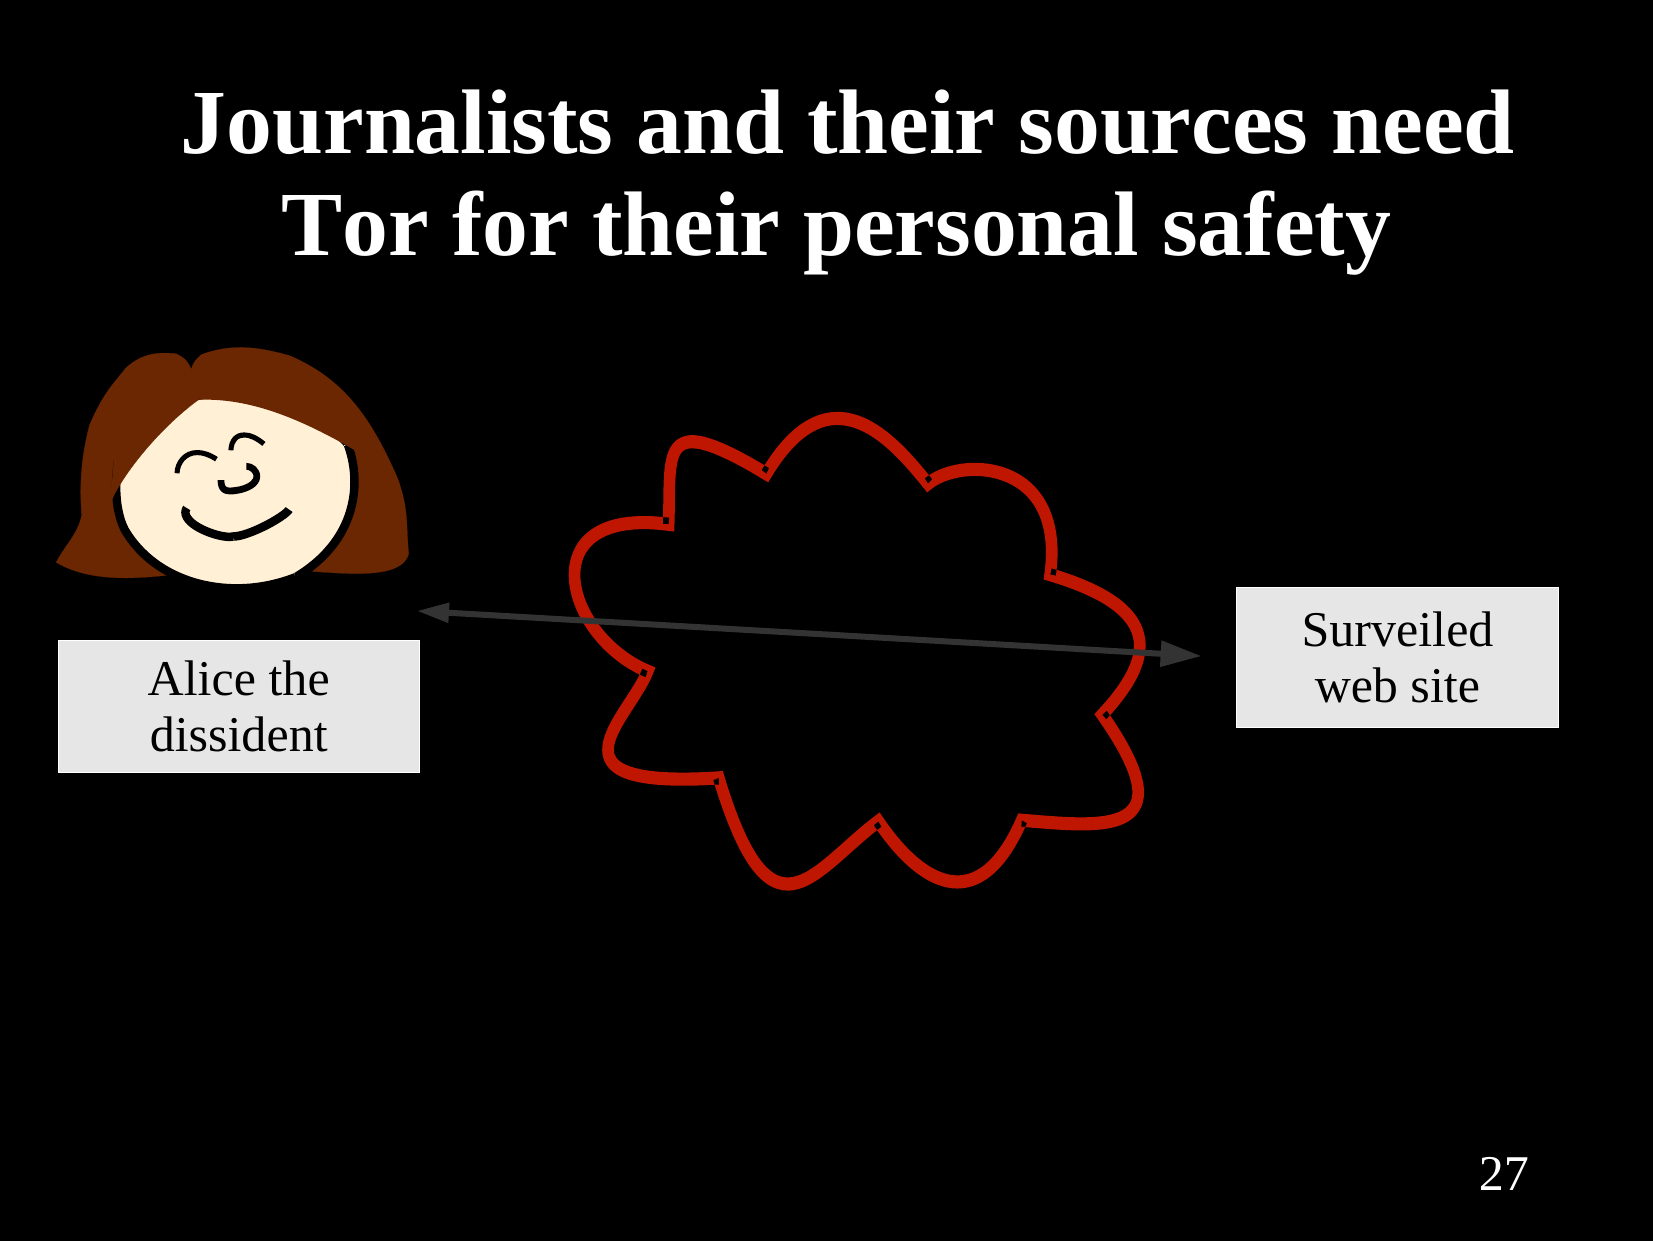

Journalists and their sources need Tor for their personal safety
Surveiled
web site
Alice the
dissident